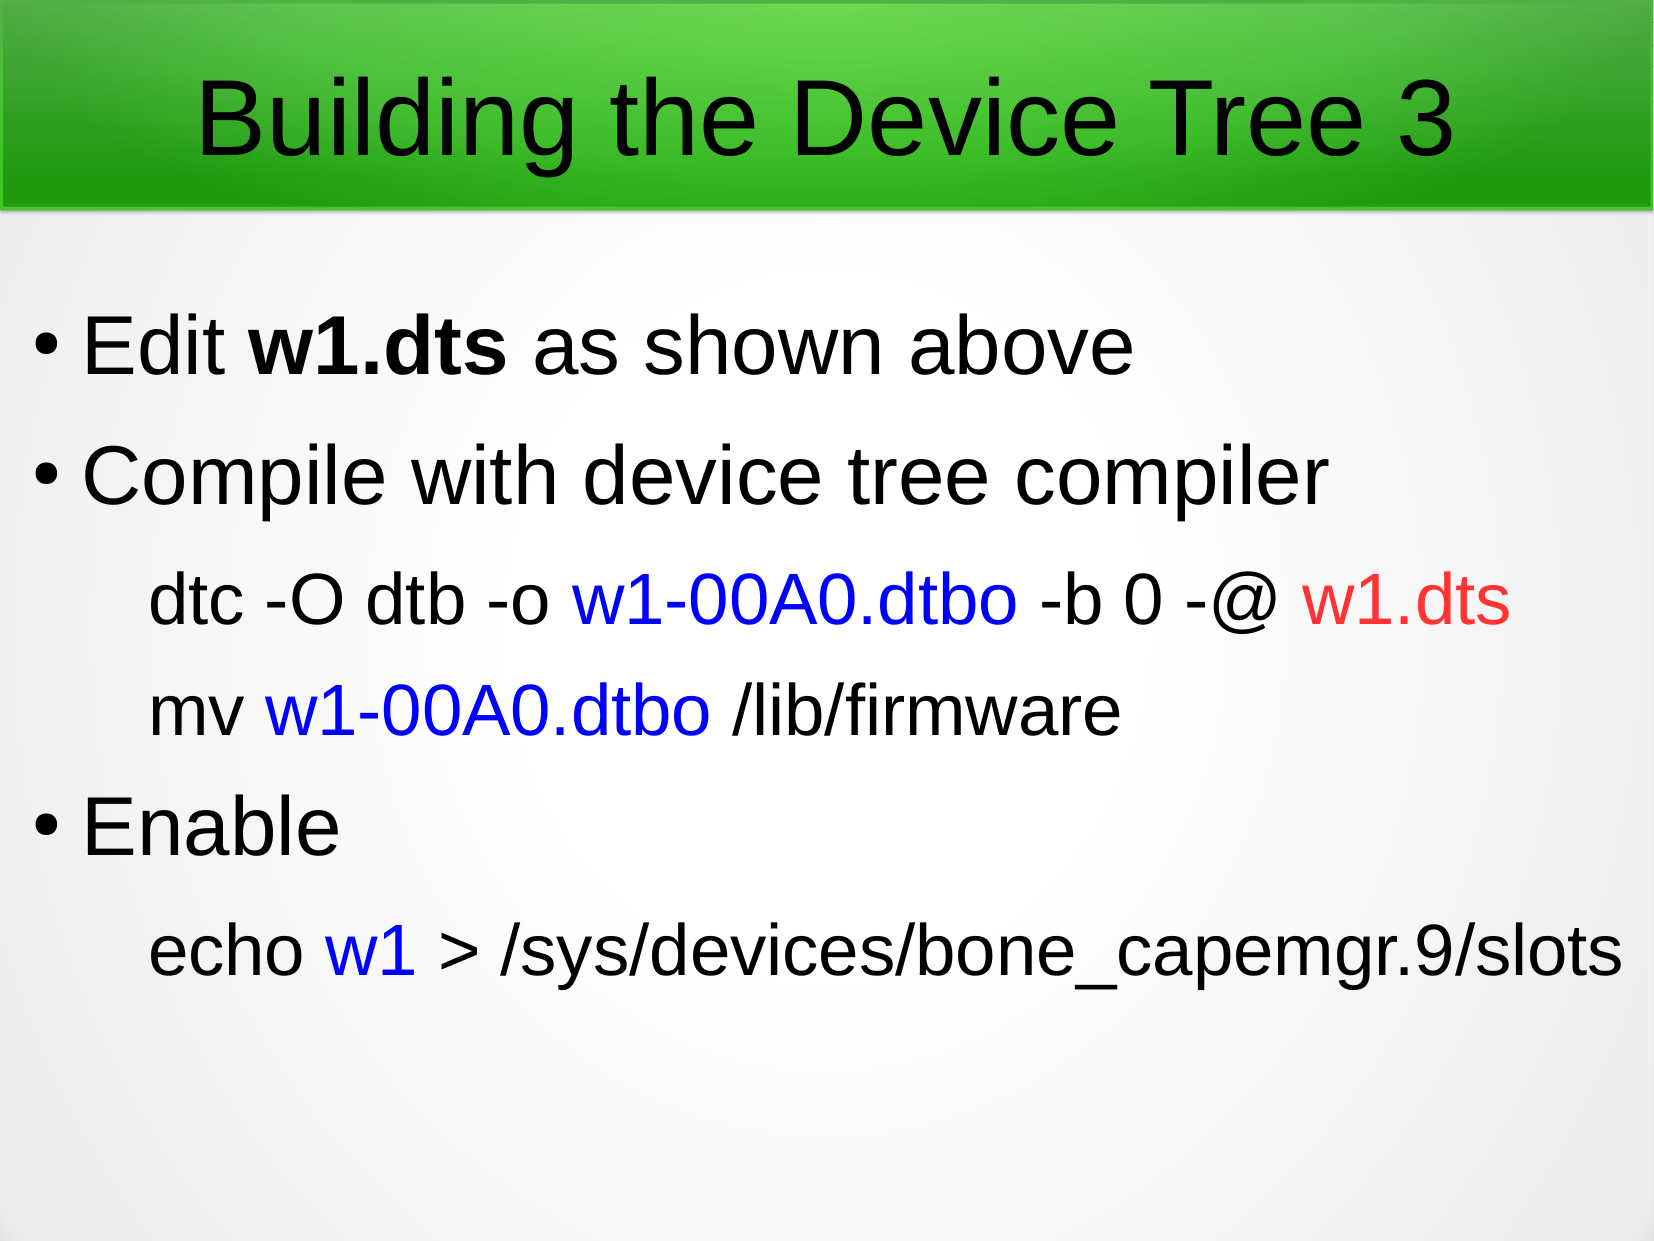

# Building the Device Tree 3
Edit w1.dts as shown above
Compile with device tree compiler
dtc -O dtb -o w1-00A0.dtbo -b 0 -@ w1.dts
mv w1-00A0.dtbo /lib/firmware
Enable
echo w1 > /sys/devices/bone_capemgr.9/slots